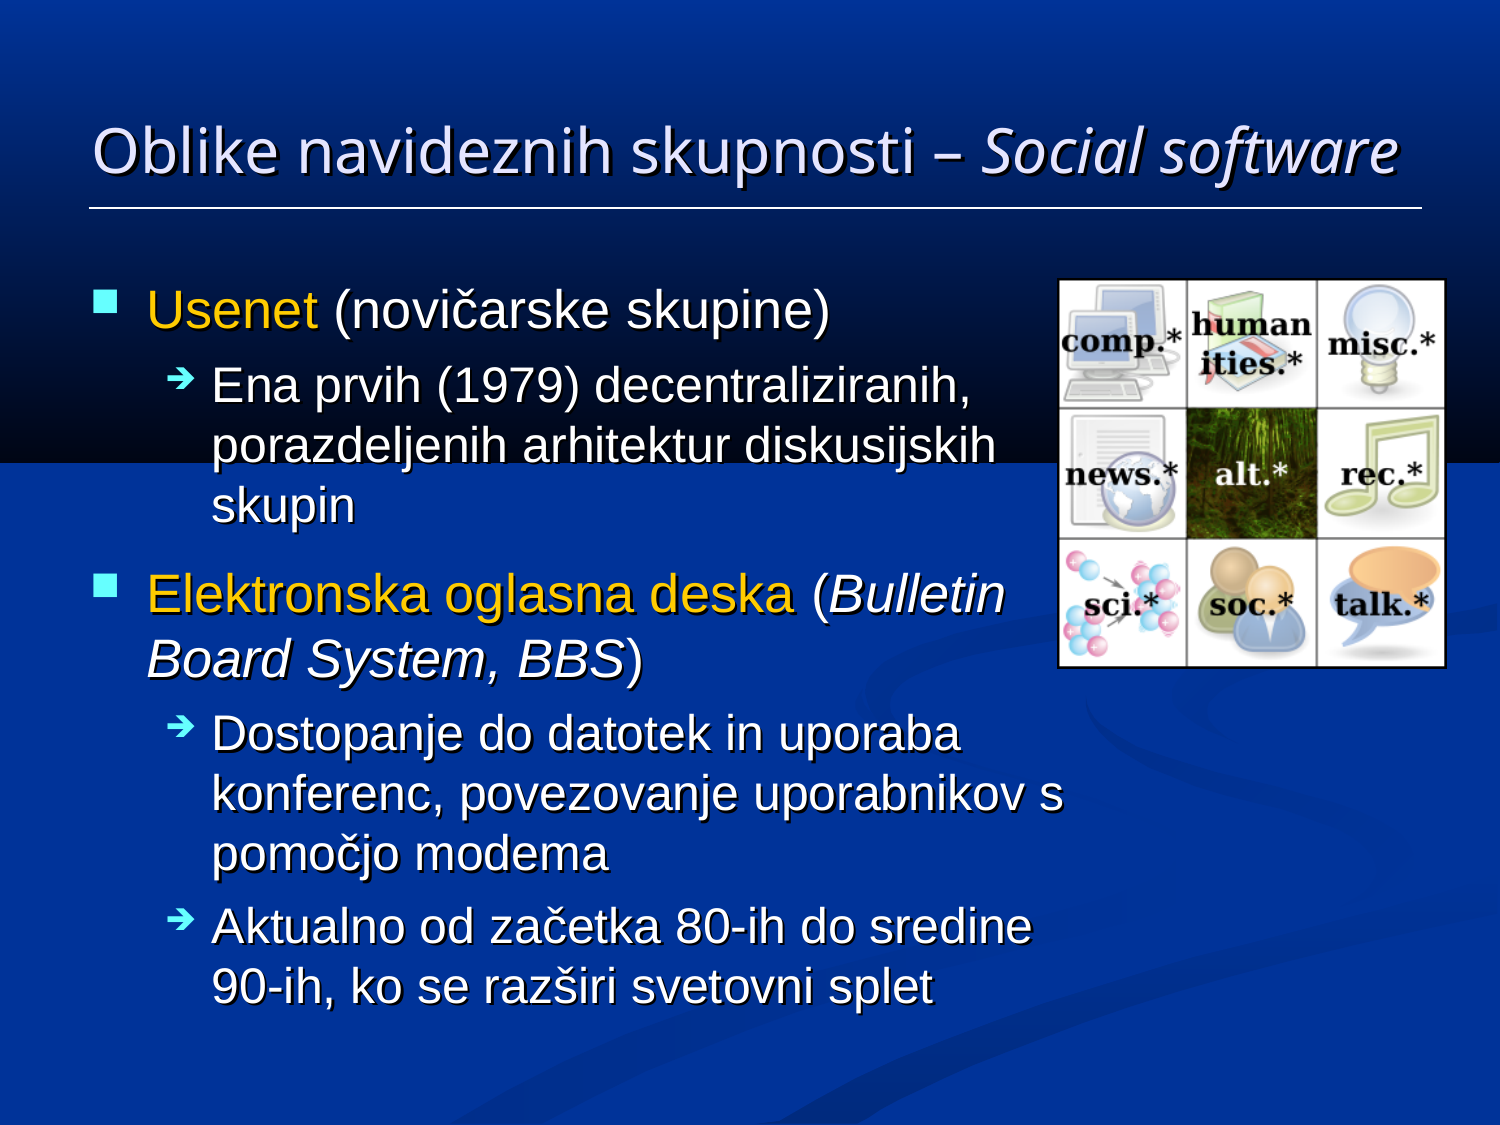

Oblike navideznih skupnosti – Social software
# Usenet (novičarske skupine)
Ena prvih (1979) decentraliziranih, porazdeljenih arhitektur diskusijskih skupin
Elektronska oglasna deska (Bulletin Board System, BBS)
Dostopanje do datotek in uporaba konferenc, povezovanje uporabnikov s pomočjo modema
Aktualno od začetka 80-ih do sredine 90-ih, ko se razširi svetovni splet